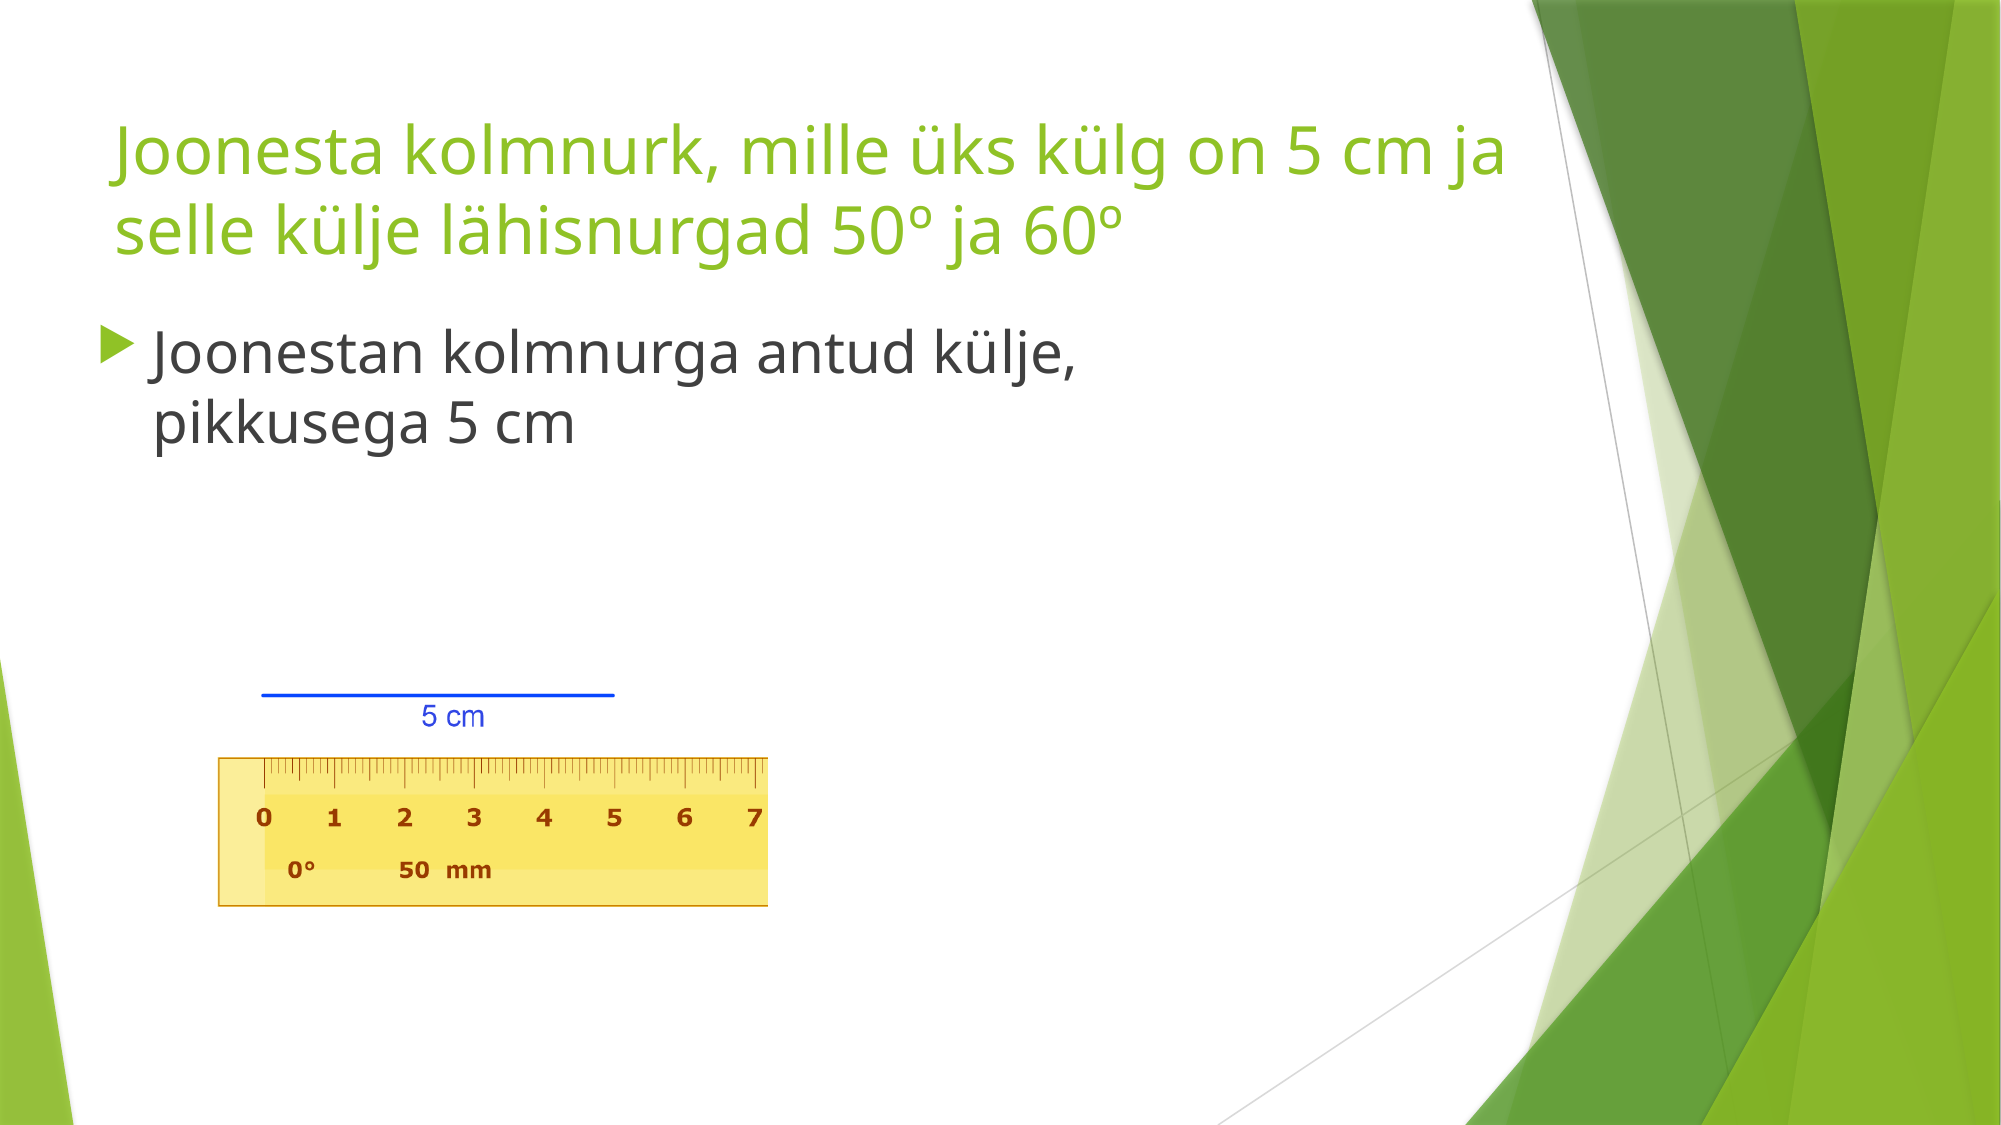

# Joonesta kolmnurk, mille üks külg on 5 cm ja selle külje lähisnurgad 50º ja 60º
Joonestan kolmnurga antud külje, pikkusega 5 cm